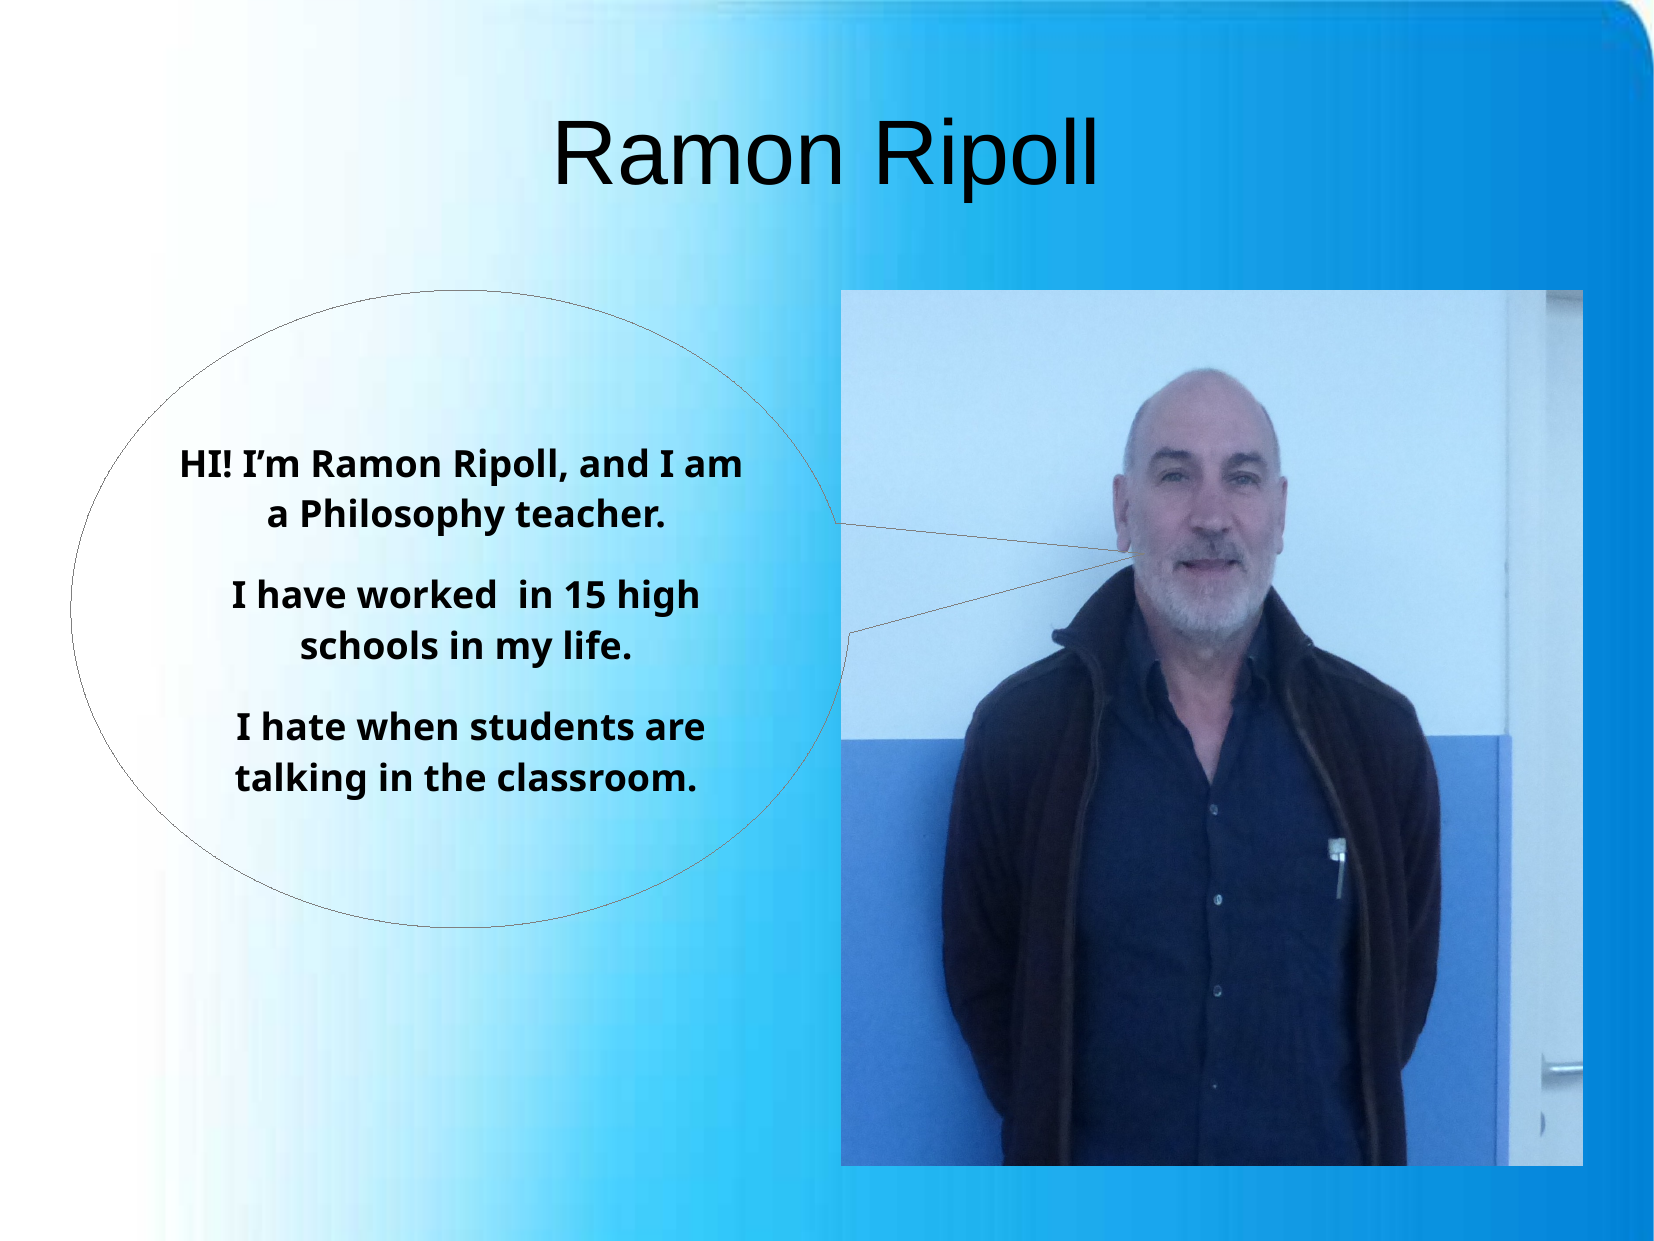

# Ramon Ripoll
HI! I’m Ramon Ripoll, and I am a Philosophy teacher.
I have worked in 15 high schools in my life.
 I hate when students are talking in the classroom.